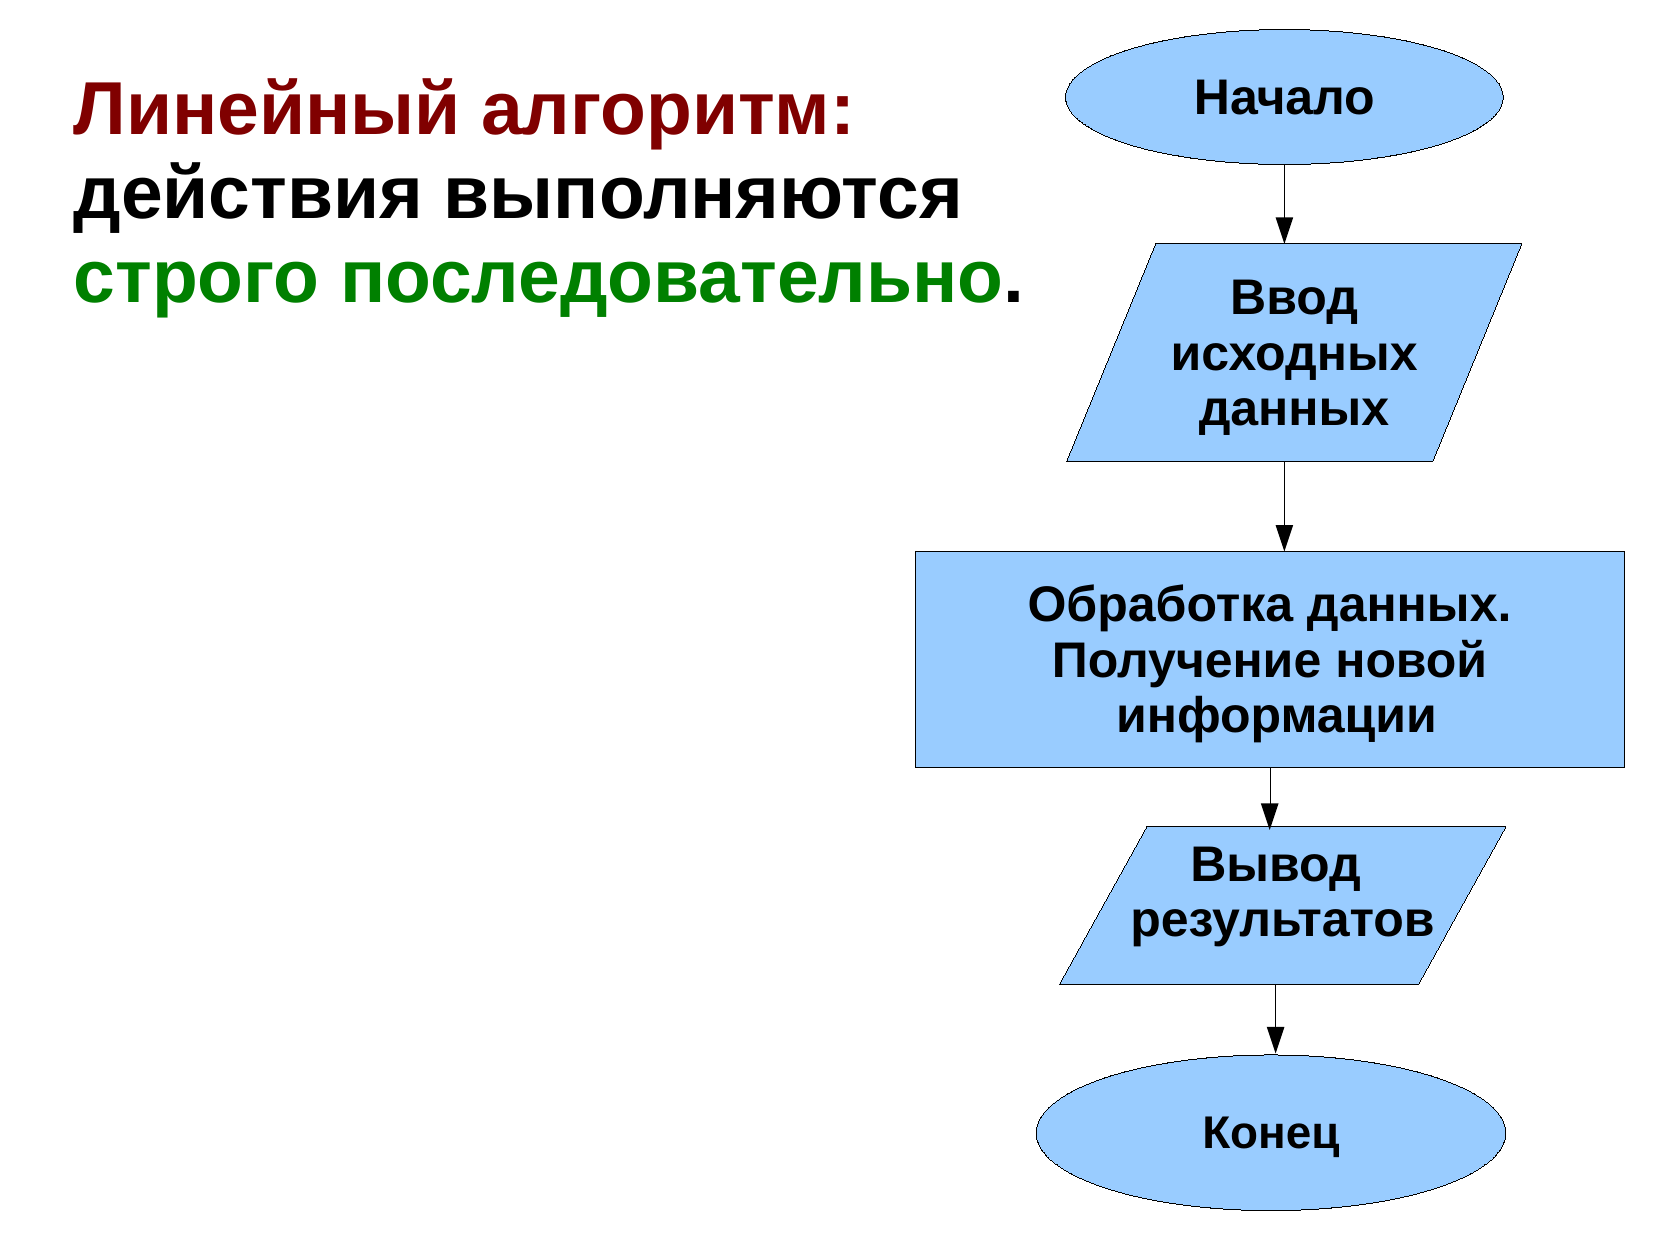

Начало
Линейный алгоритм:
действия выполняются
строго последовательно.
Ввод
исходных
данных
Обработка данных.
Получение новой
 информации
Вывод
результатов
Конец